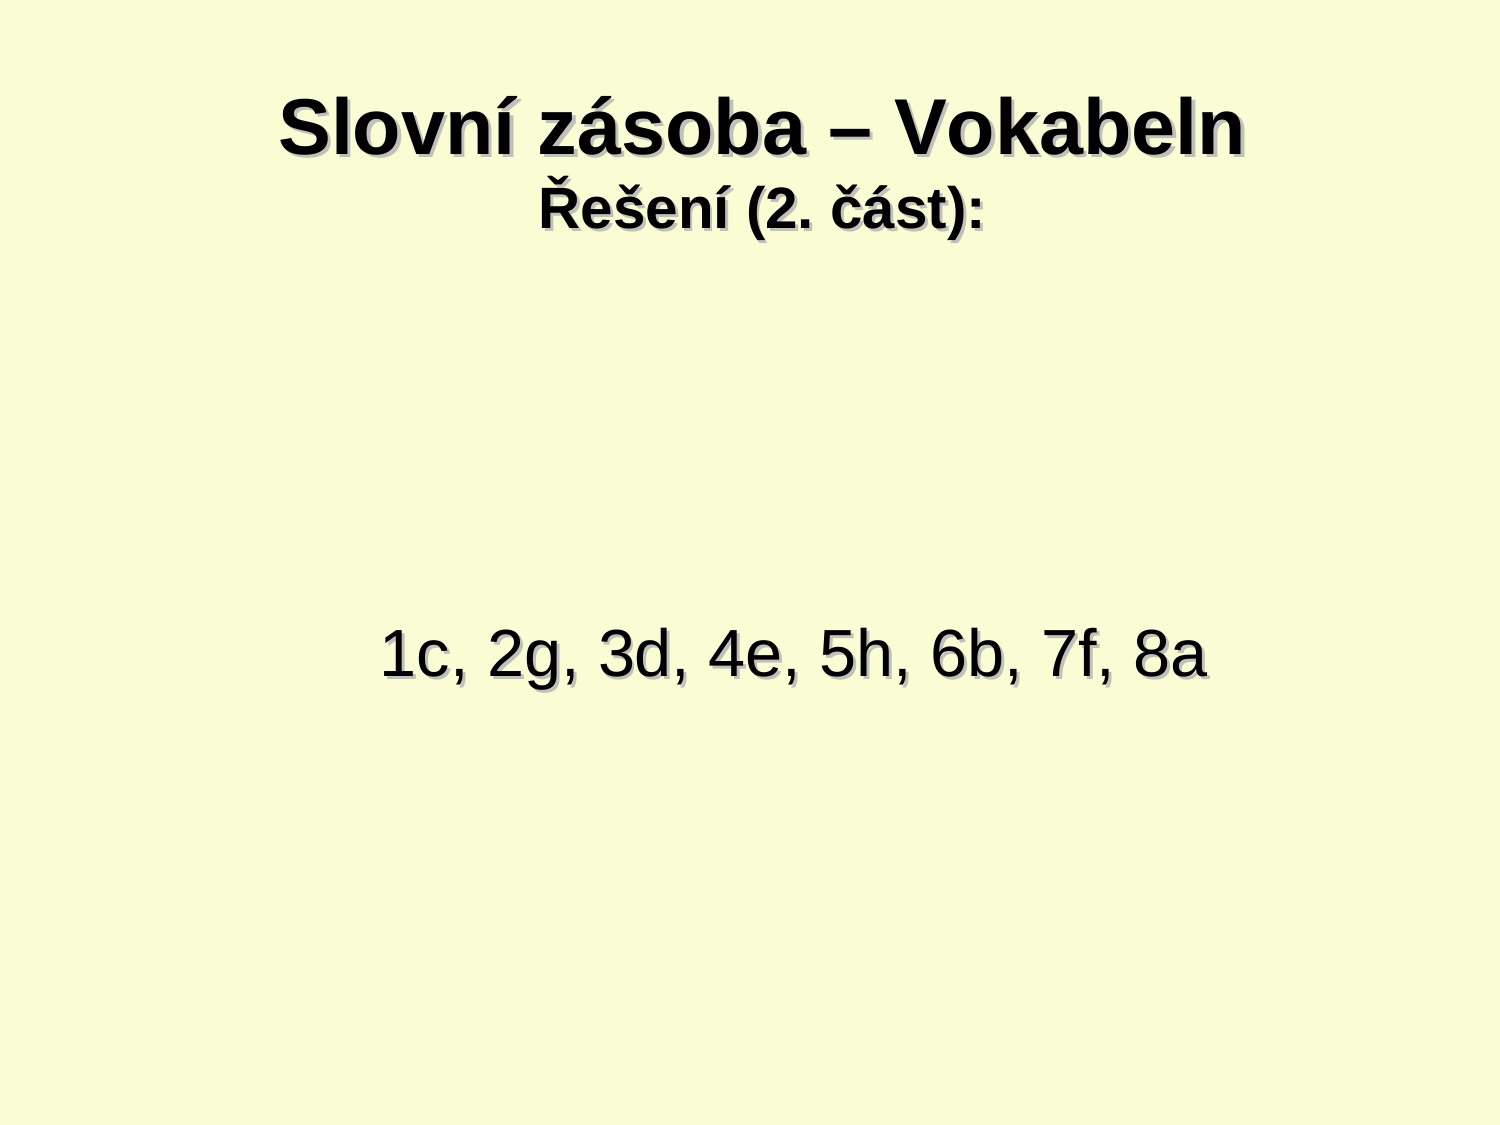

# Slovní zásoba – Vokabeln Řešení (2. část):
1c, 2g, 3d, 4e, 5h, 6b, 7f, 8a